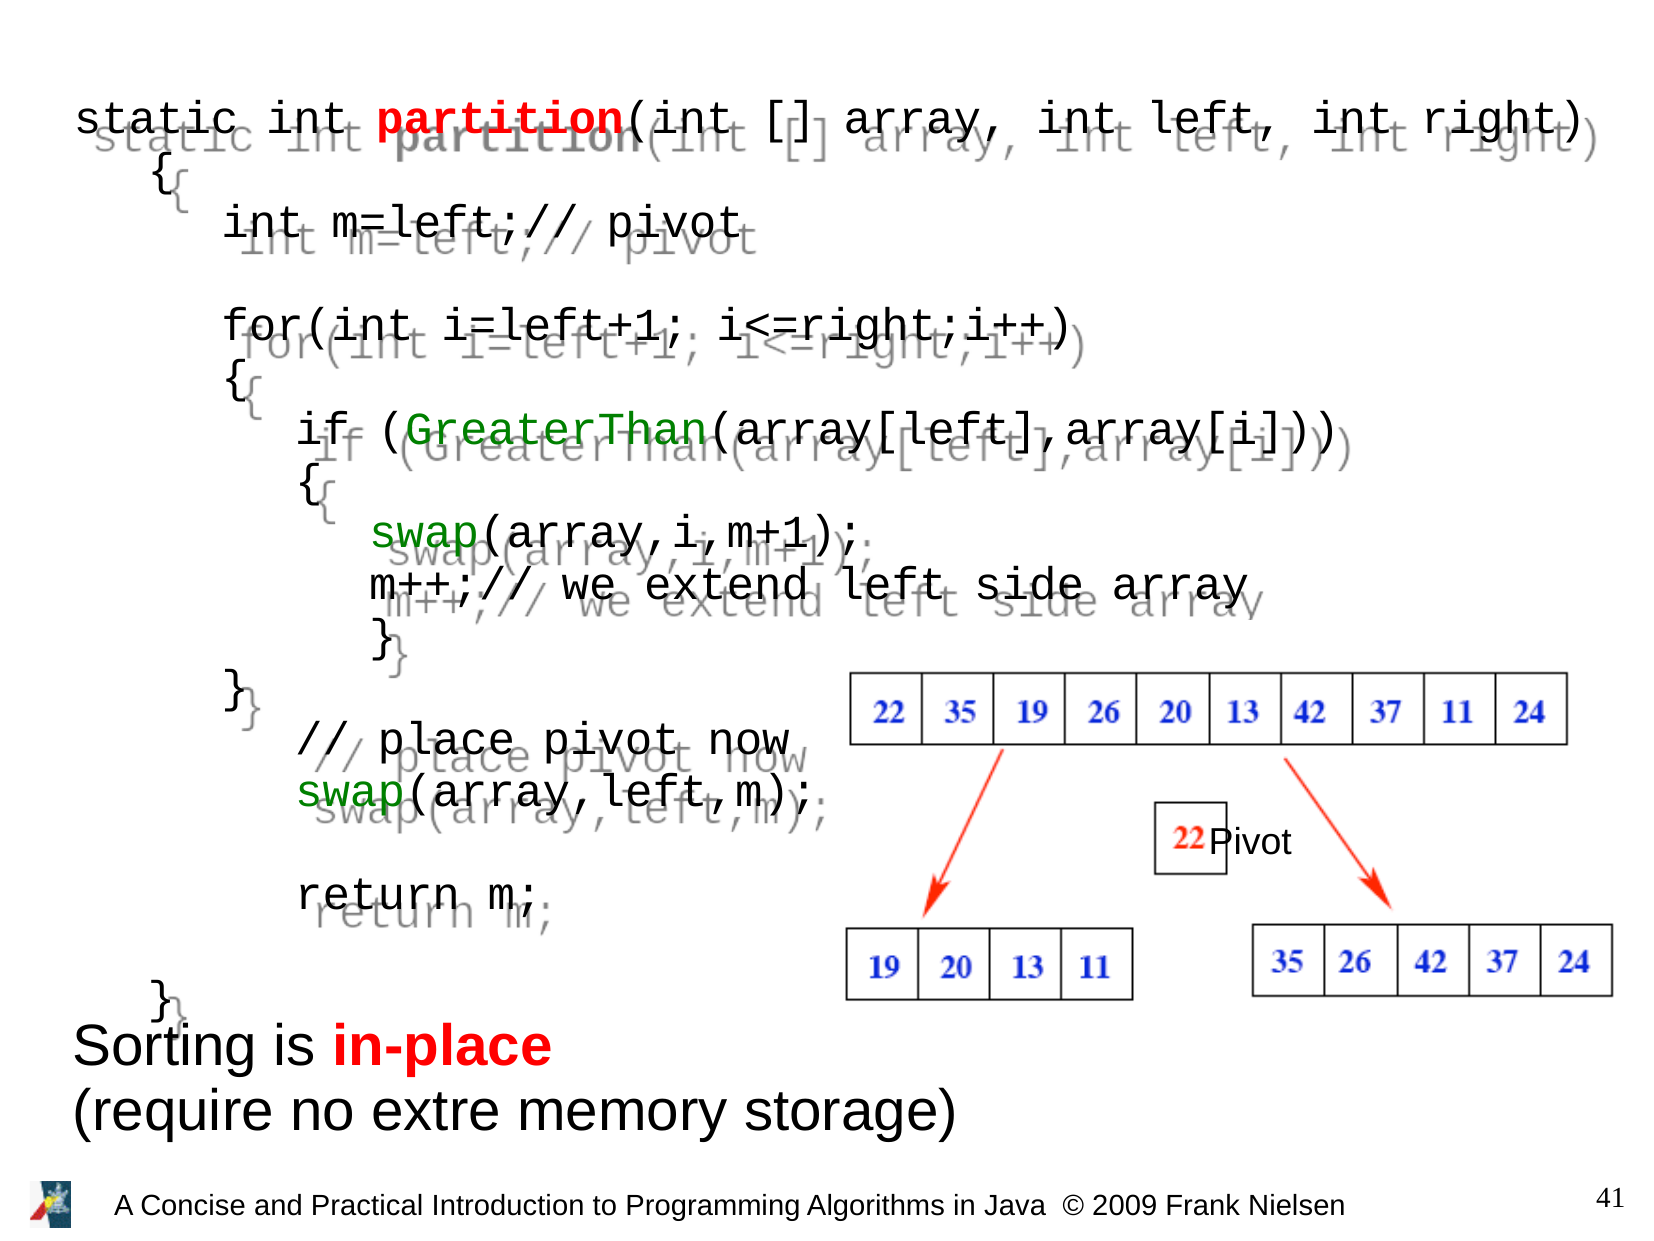

static int partition(int [] array, int left, int right)
	{
		int m=left;// pivot
		for(int i=left+1; i<=right;i++)
		{
			if (GreaterThan(array[left],array[i]))
			{
				swap(array,i,m+1);
				m++;// we extend left side array
				}
		}
			// place pivot now
			swap(array,left,m);
			return m;
	}
Pivot
Sorting is in-place
(require no extre memory storage)